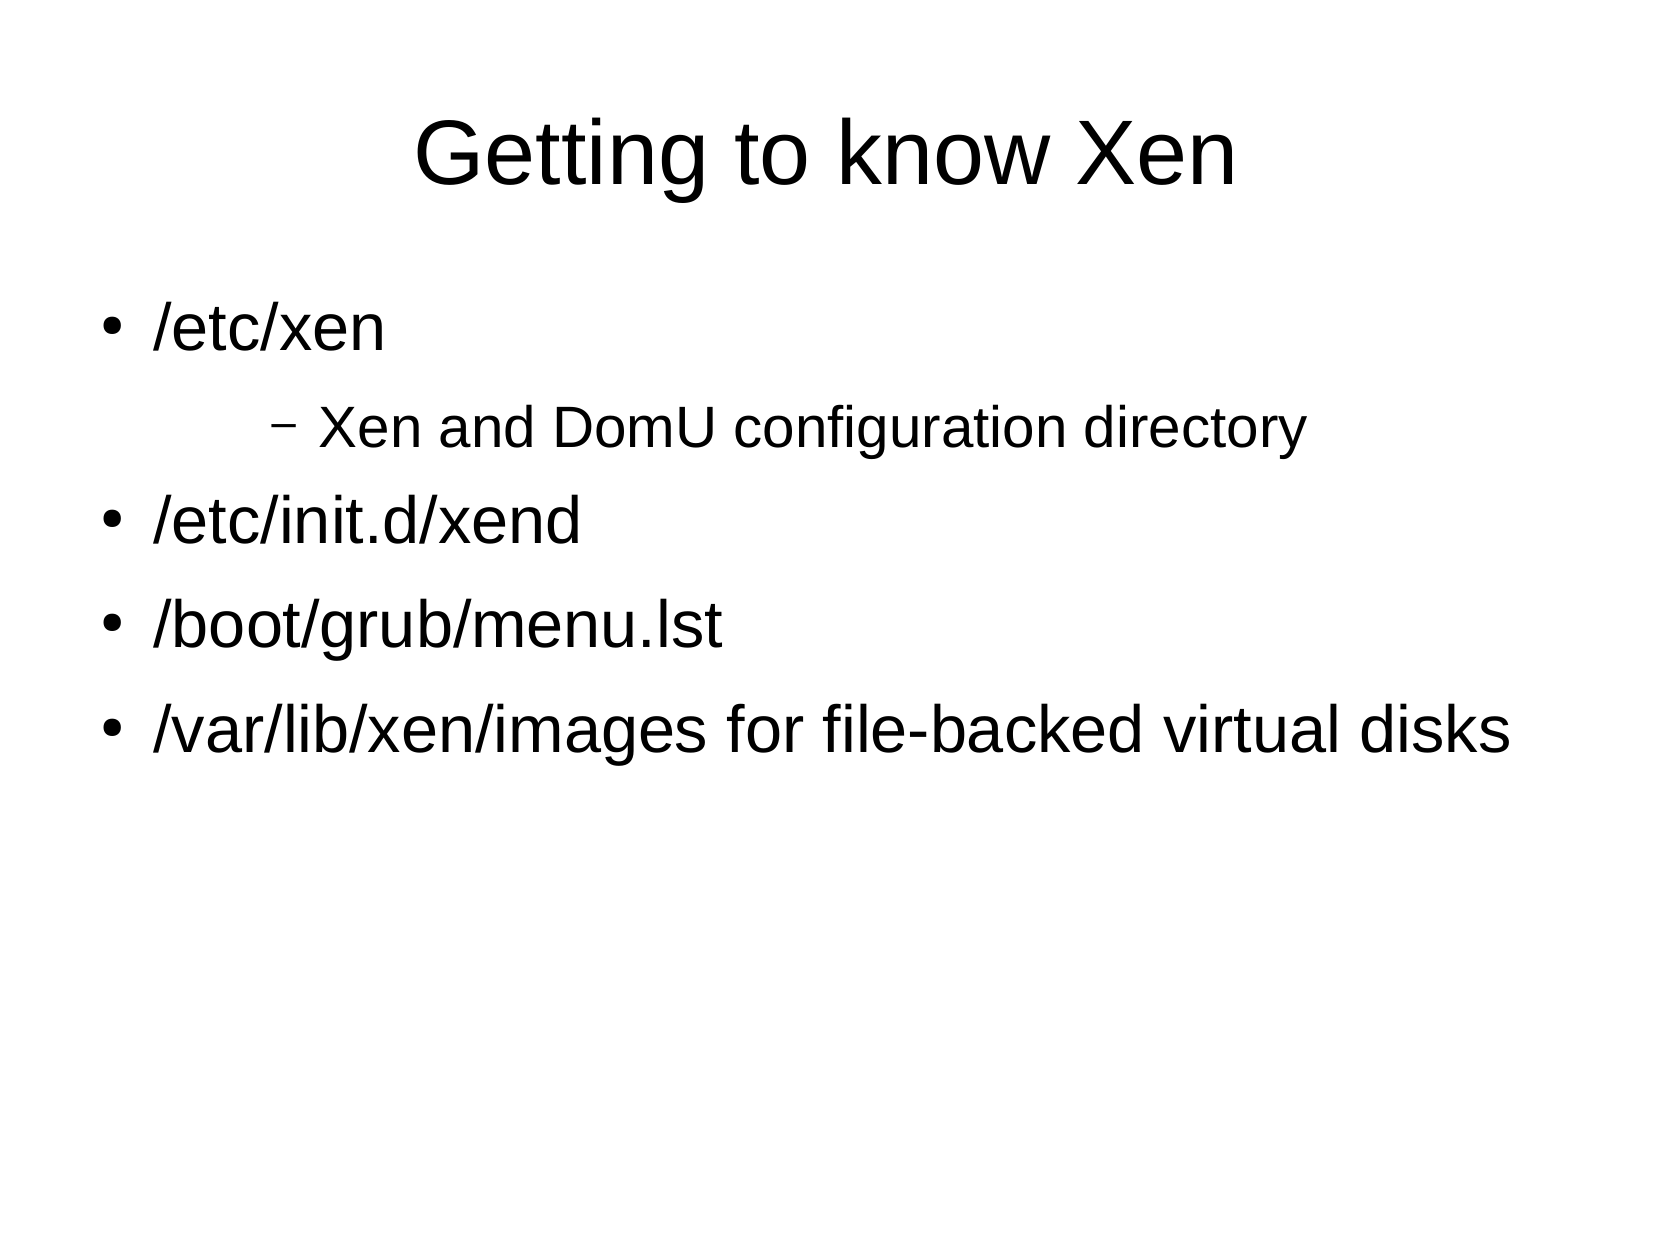

# Getting to know Xen
/etc/xen
Xen and DomU configuration directory
/etc/init.d/xend
/boot/grub/menu.lst
/var/lib/xen/images for file-backed virtual disks